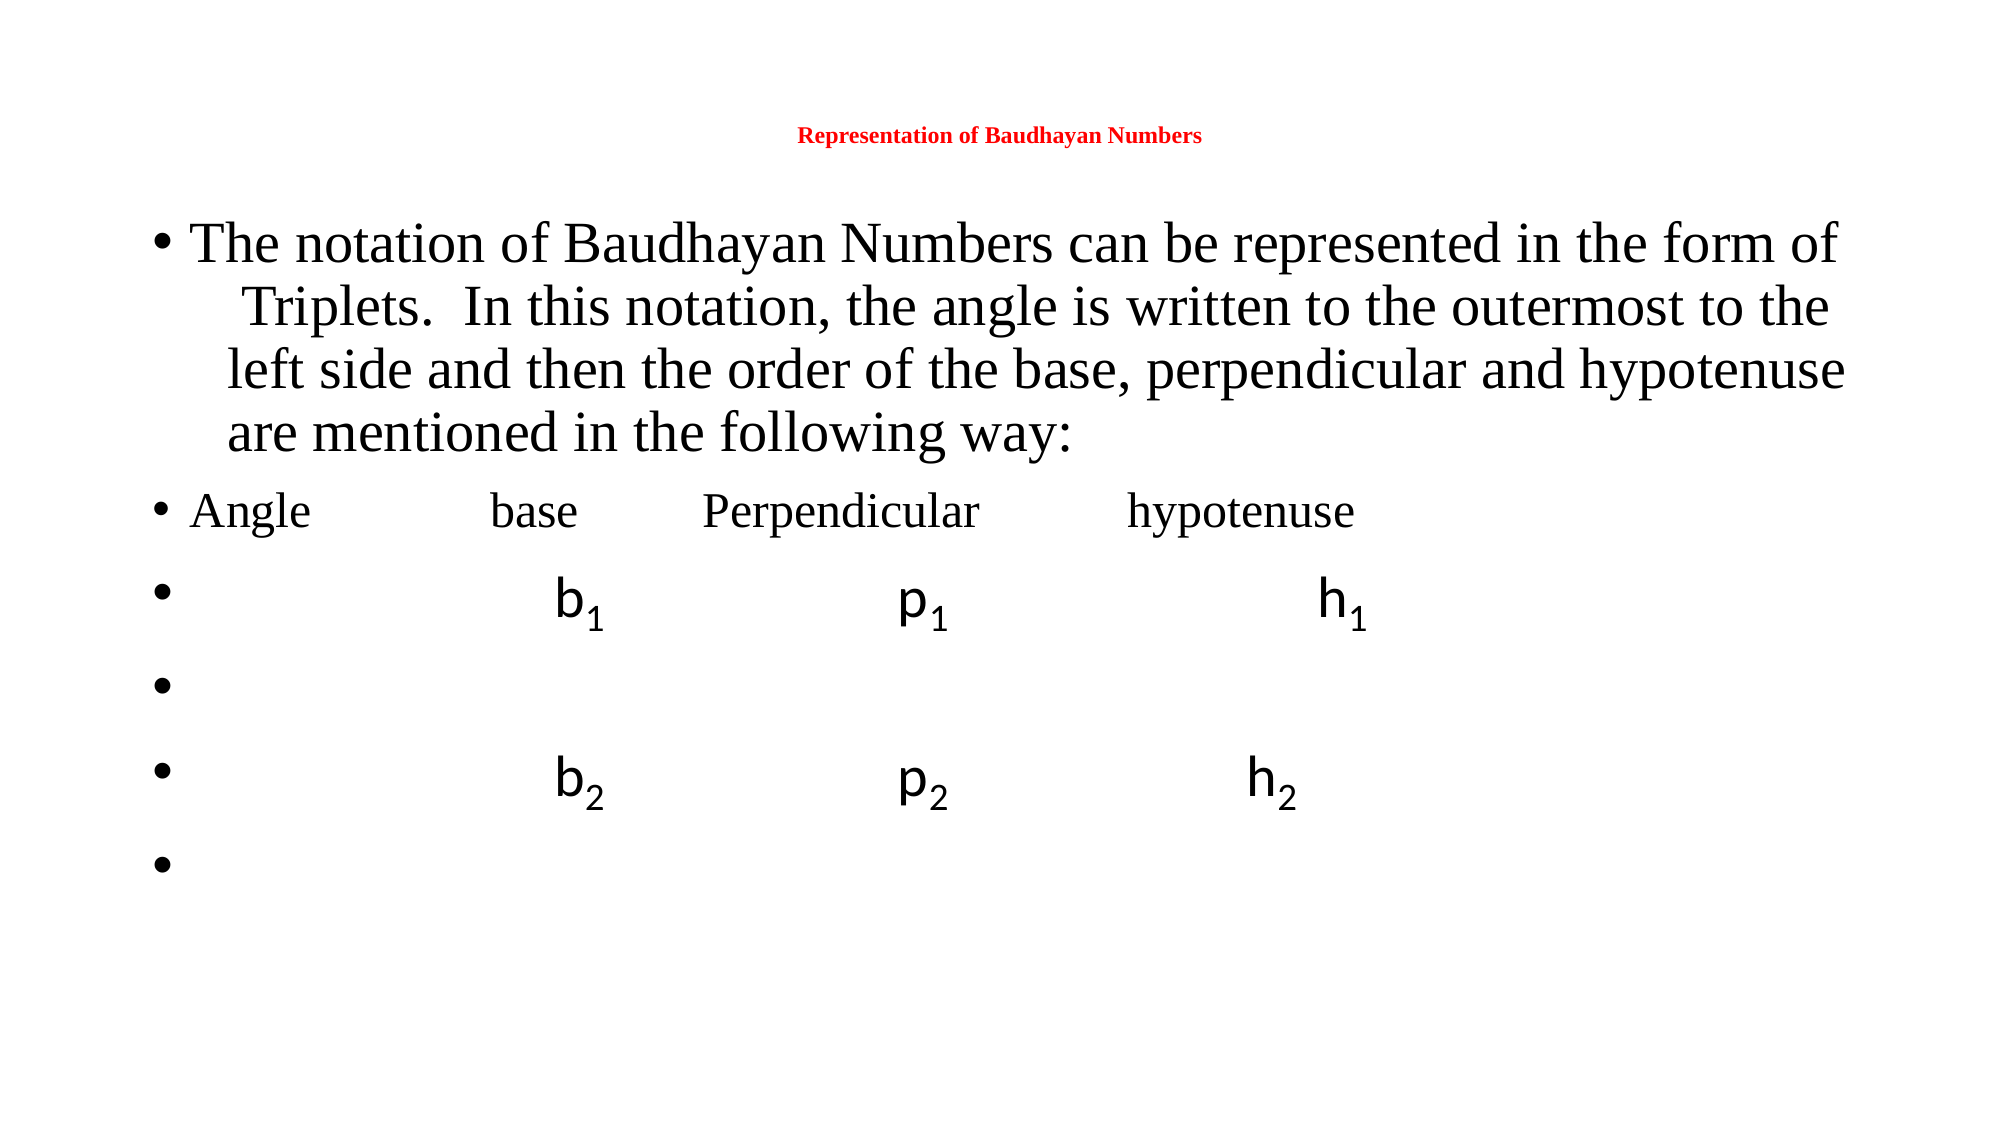

# Representation of Baudhayan Numbers
The notation of Baudhayan Numbers can be represented in the form of Triplets. In this notation, the angle is written to the outermost to the left side and then the order of the base, perpendicular and hypotenuse are mentioned in the following way:
Angle	 base		 Perpendicular		hypotenuse
	 b1		 p1		 h1
	 b2		 p2			 h2